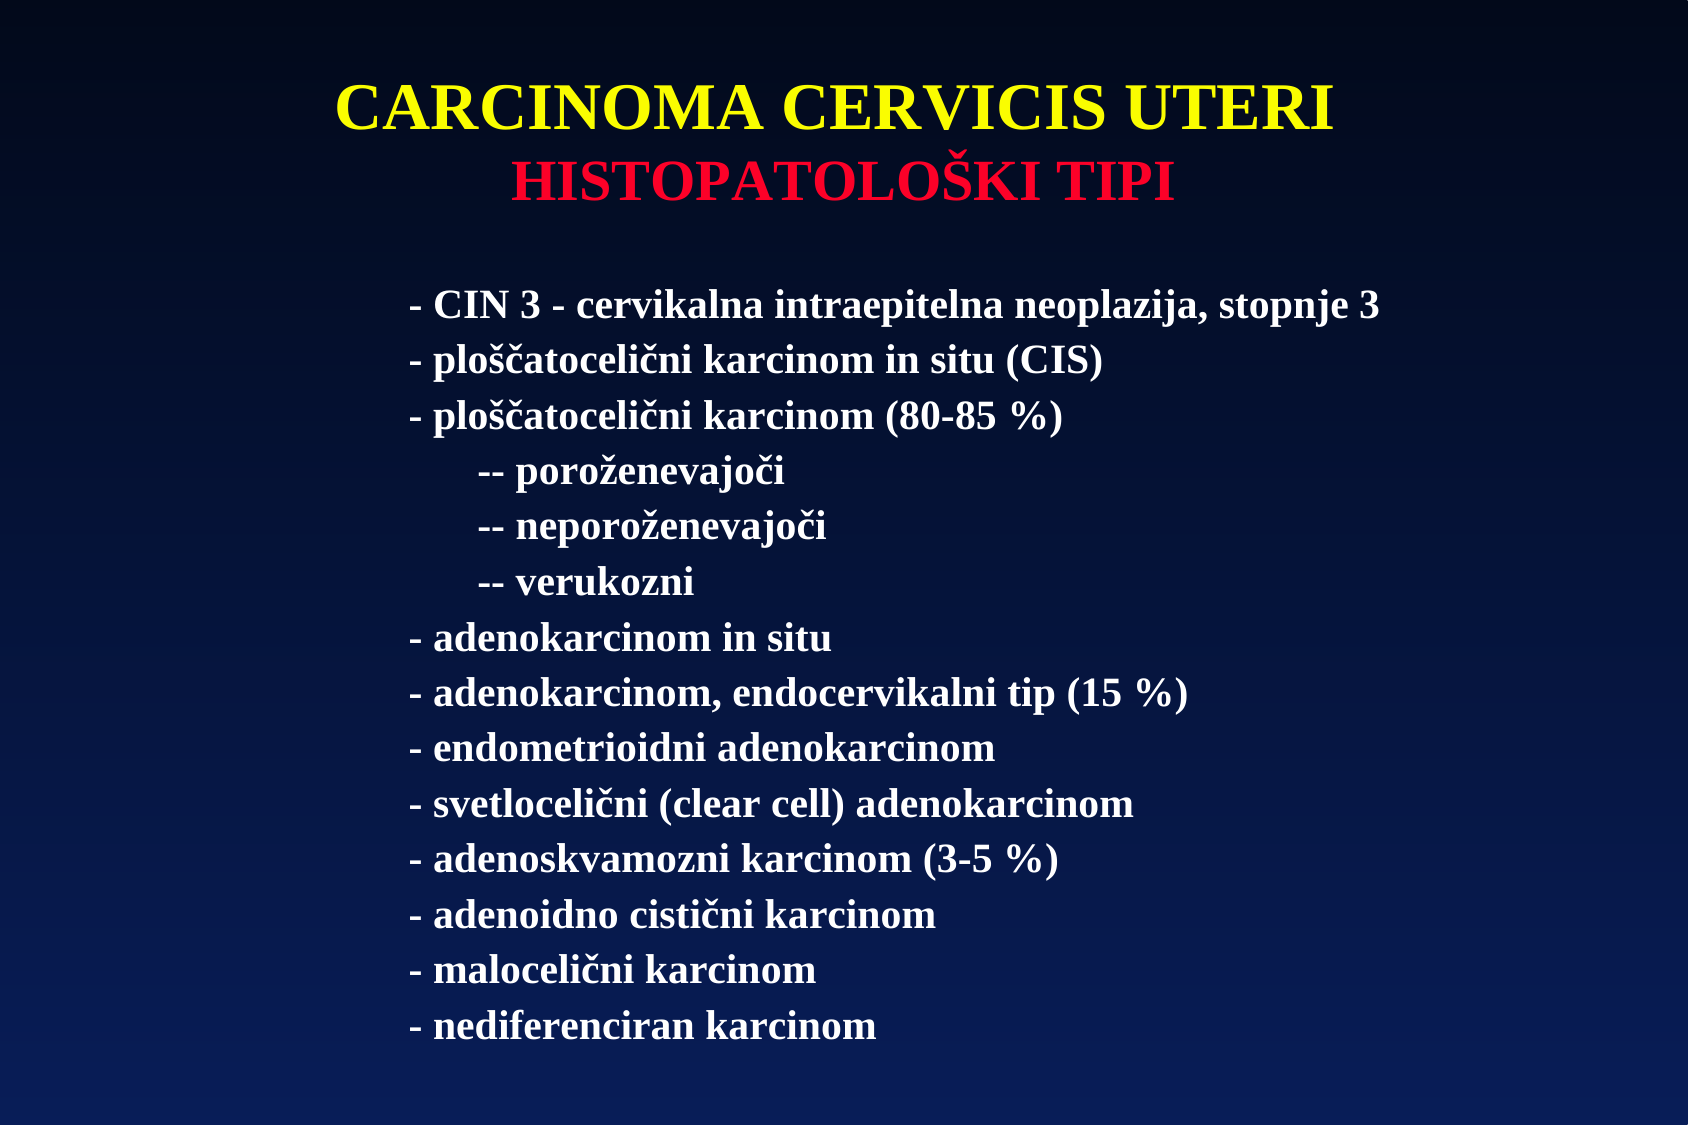

# CARCINOMA CERVICIS UTERI HISTOPATOLOŠKI TIPI
	- CIN 3 - cervikalna intraepitelna neoplazija, stopnje 3
	- ploščatocelični karcinom in situ (CIS)
	- ploščatocelični karcinom (80-85 %)
		-- poroženevajoči
		-- neporoženevajoči
		-- verukozni
	- adenokarcinom in situ
	- adenokarcinom, endocervikalni tip (15 %)
	- endometrioidni adenokarcinom
	- svetlocelični (clear cell) adenokarcinom
	- adenoskvamozni karcinom (3-5 %)
	- adenoidno cistični karcinom
	- malocelični karcinom
	- nediferenciran karcinom